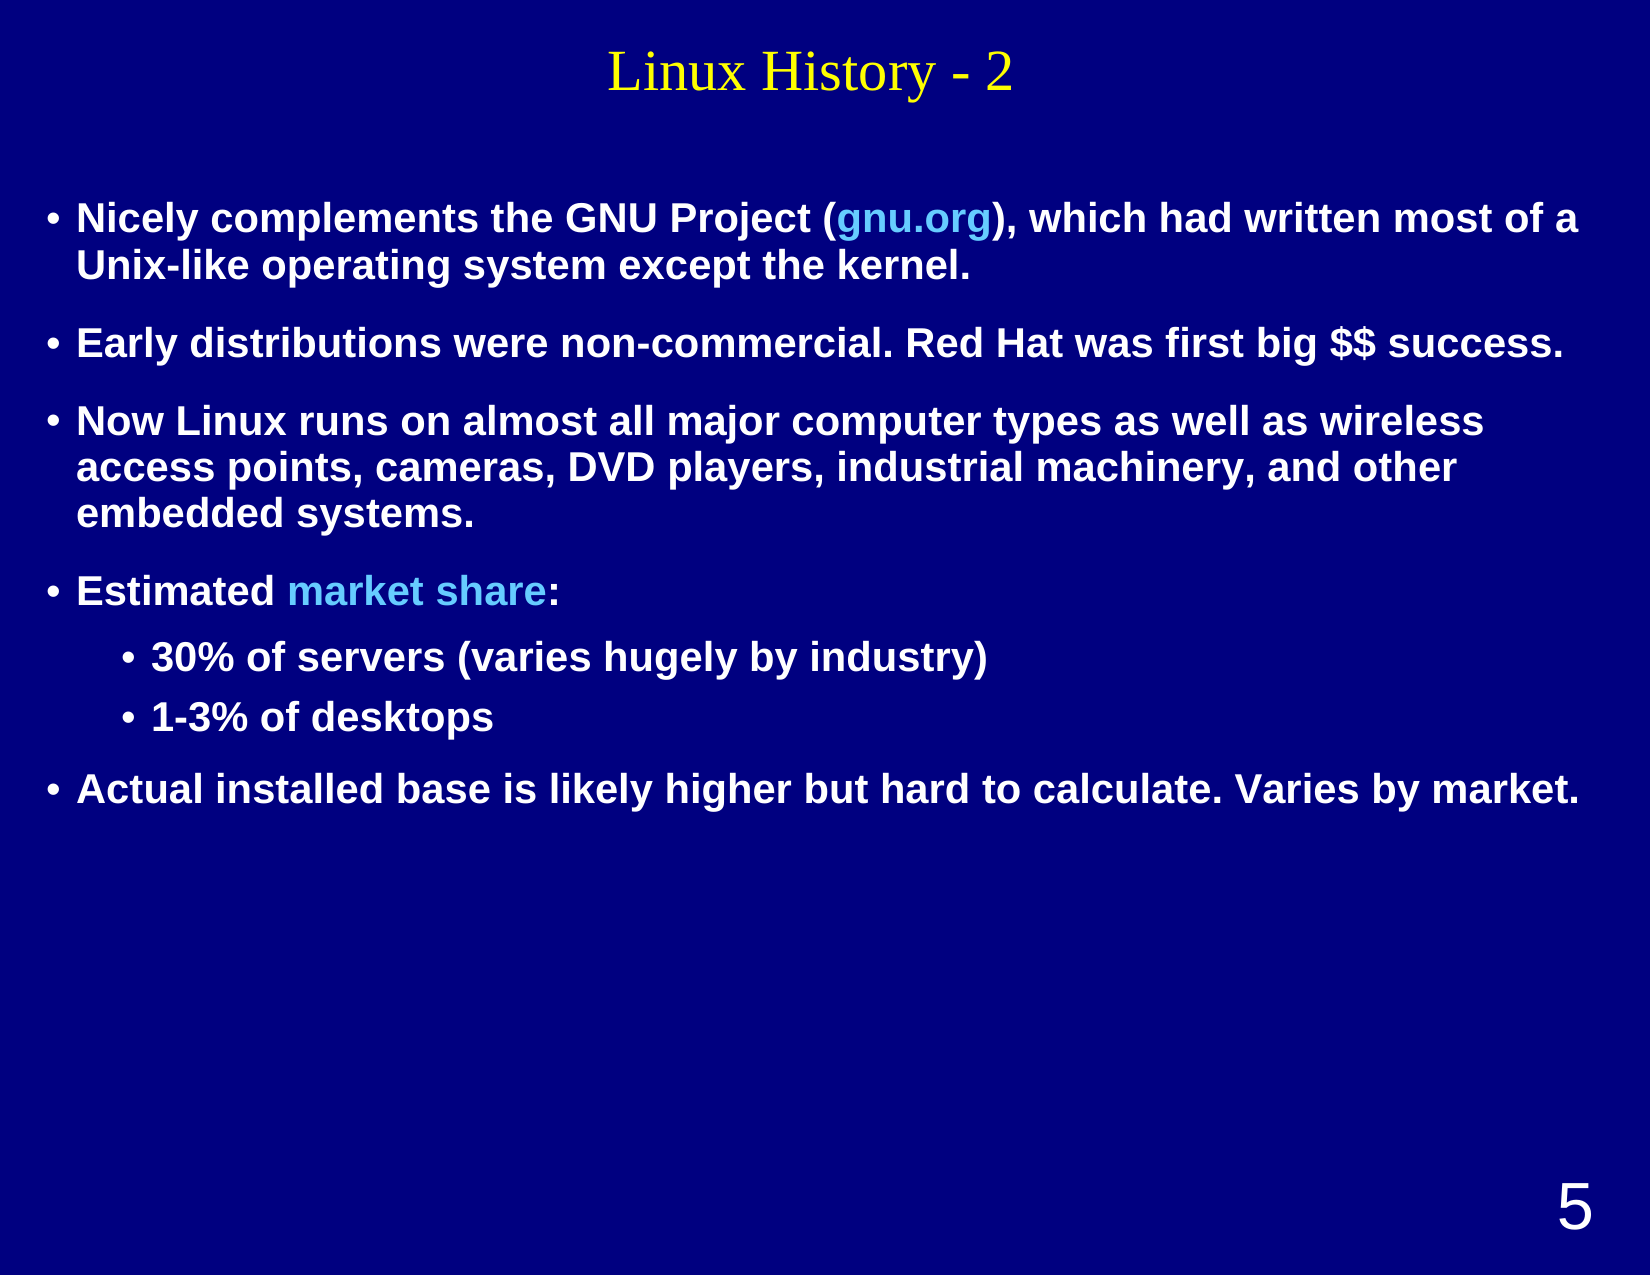

# Linux History - 2
Nicely complements the GNU Project (gnu.org), which had written most of a Unix-like operating system except the kernel.
Early distributions were non-commercial. Red Hat was first big $$ success.
Now Linux runs on almost all major computer types as well as wireless access points, cameras, DVD players, industrial machinery, and other embedded systems.
Estimated market share:
30% of servers (varies hugely by industry)
1-3% of desktops
Actual installed base is likely higher but hard to calculate. Varies by market.